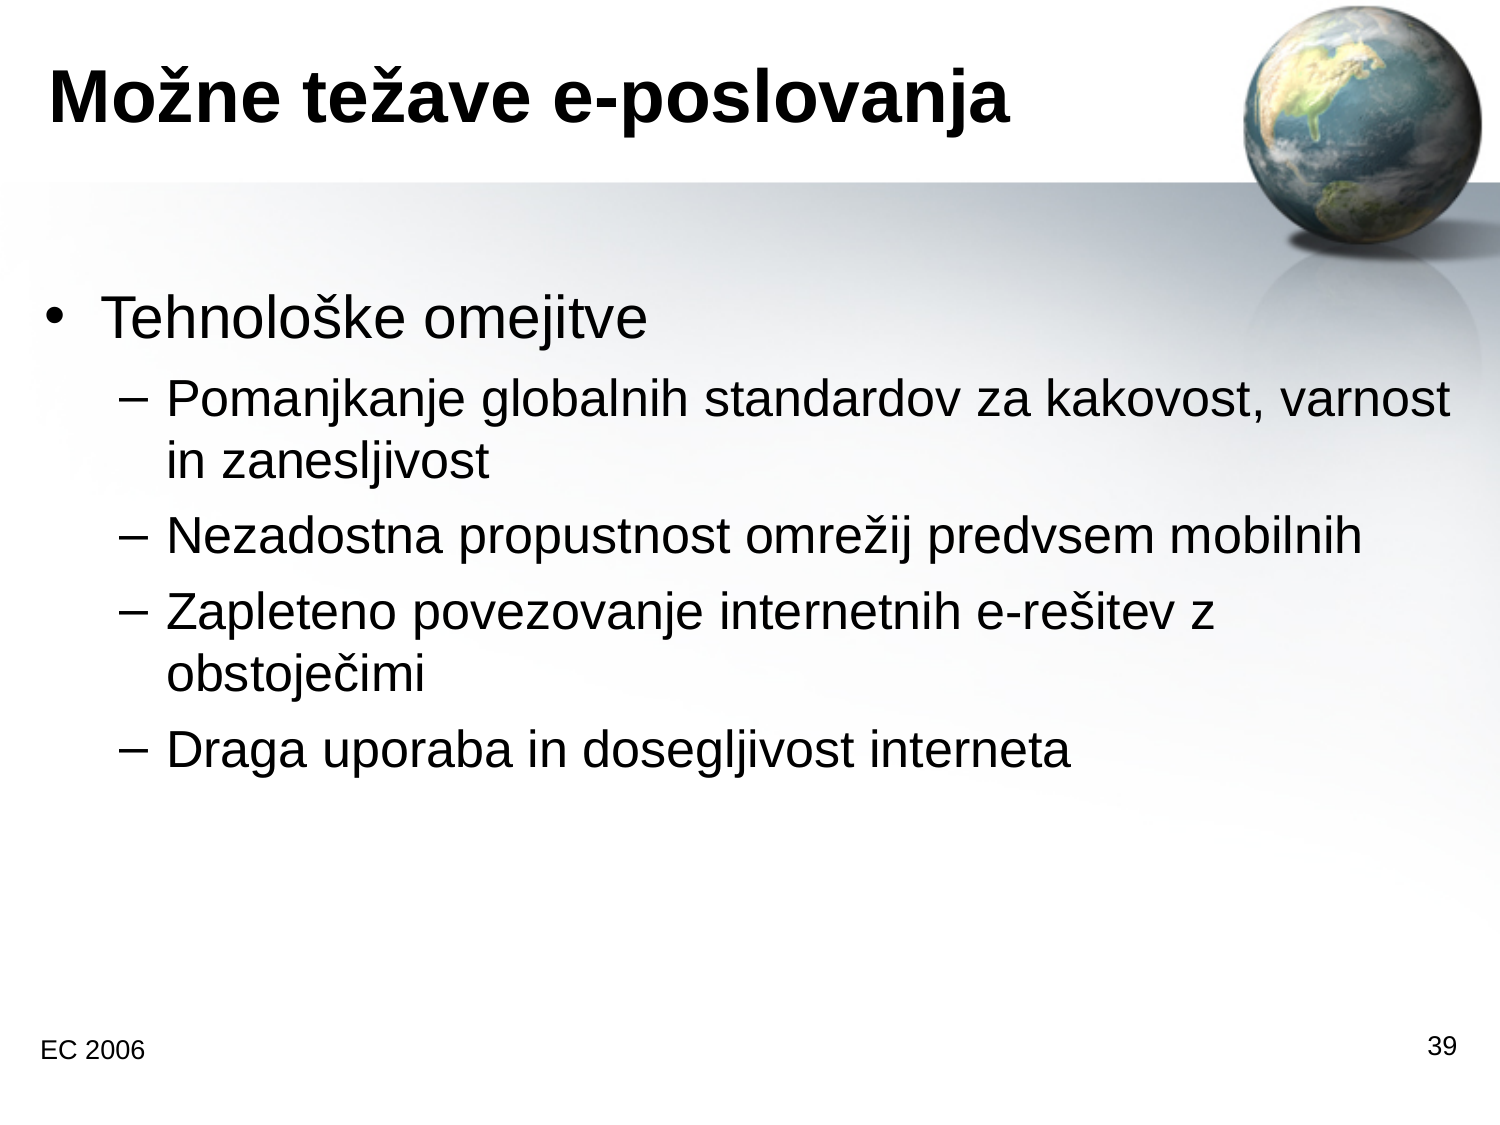

# Možne težave e-poslovanja
Tehnološke omejitve
Pomanjkanje globalnih standardov za kakovost, varnost in zanesljivost
Nezadostna propustnost omrežij predvsem mobilnih
Zapleteno povezovanje internetnih e-rešitev z obstoječimi
Draga uporaba in dosegljivost interneta
EC 2006